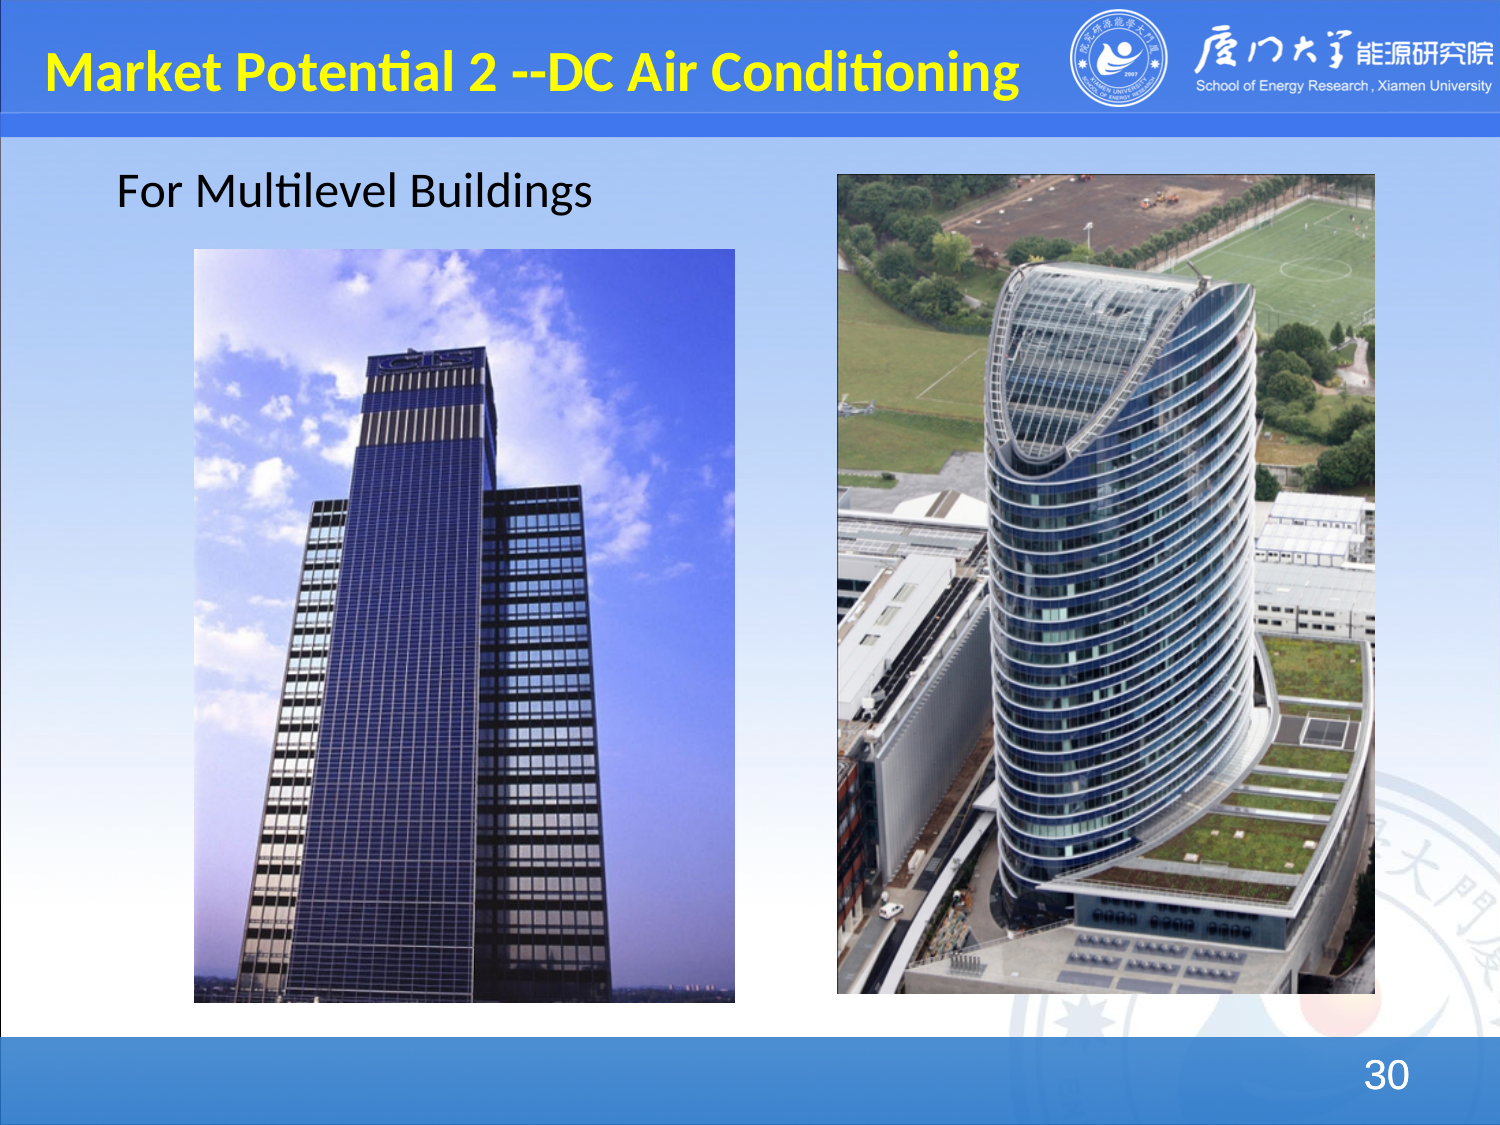

Market Potential 2 --DC Air Conditioning
For Multilevel Buildings